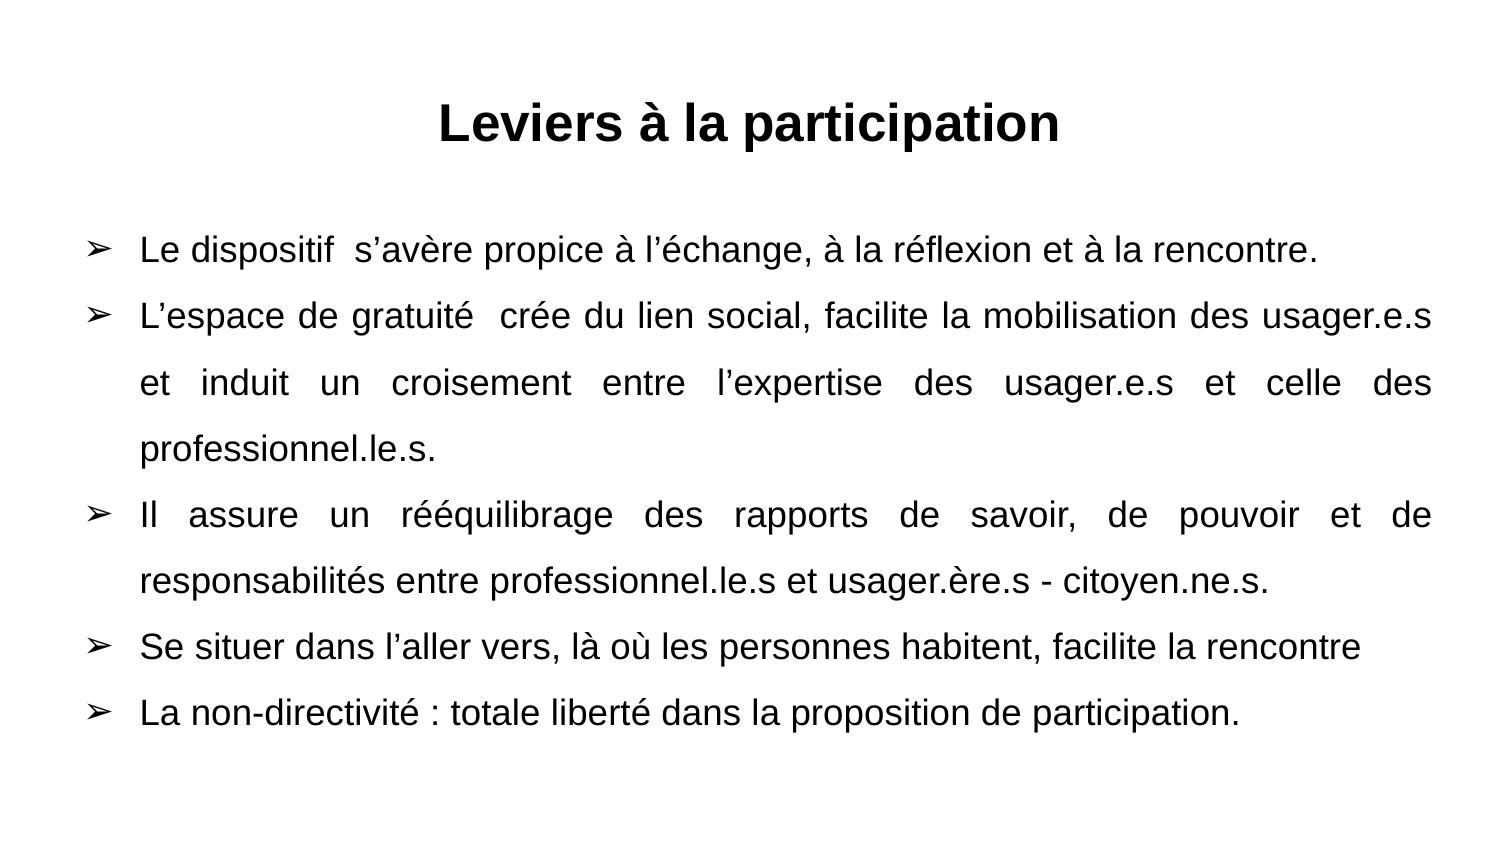

# Leviers à la participation
Le dispositif s’avère propice à l’échange, à la réflexion et à la rencontre.
L’espace de gratuité crée du lien social, facilite la mobilisation des usager.e.s et induit un croisement entre l’expertise des usager.e.s et celle des professionnel.le.s.
Il assure un rééquilibrage des rapports de savoir, de pouvoir et de responsabilités entre professionnel.le.s et usager.ère.s - citoyen.ne.s.
Se situer dans l’aller vers, là où les personnes habitent, facilite la rencontre
La non-directivité : totale liberté dans la proposition de participation.